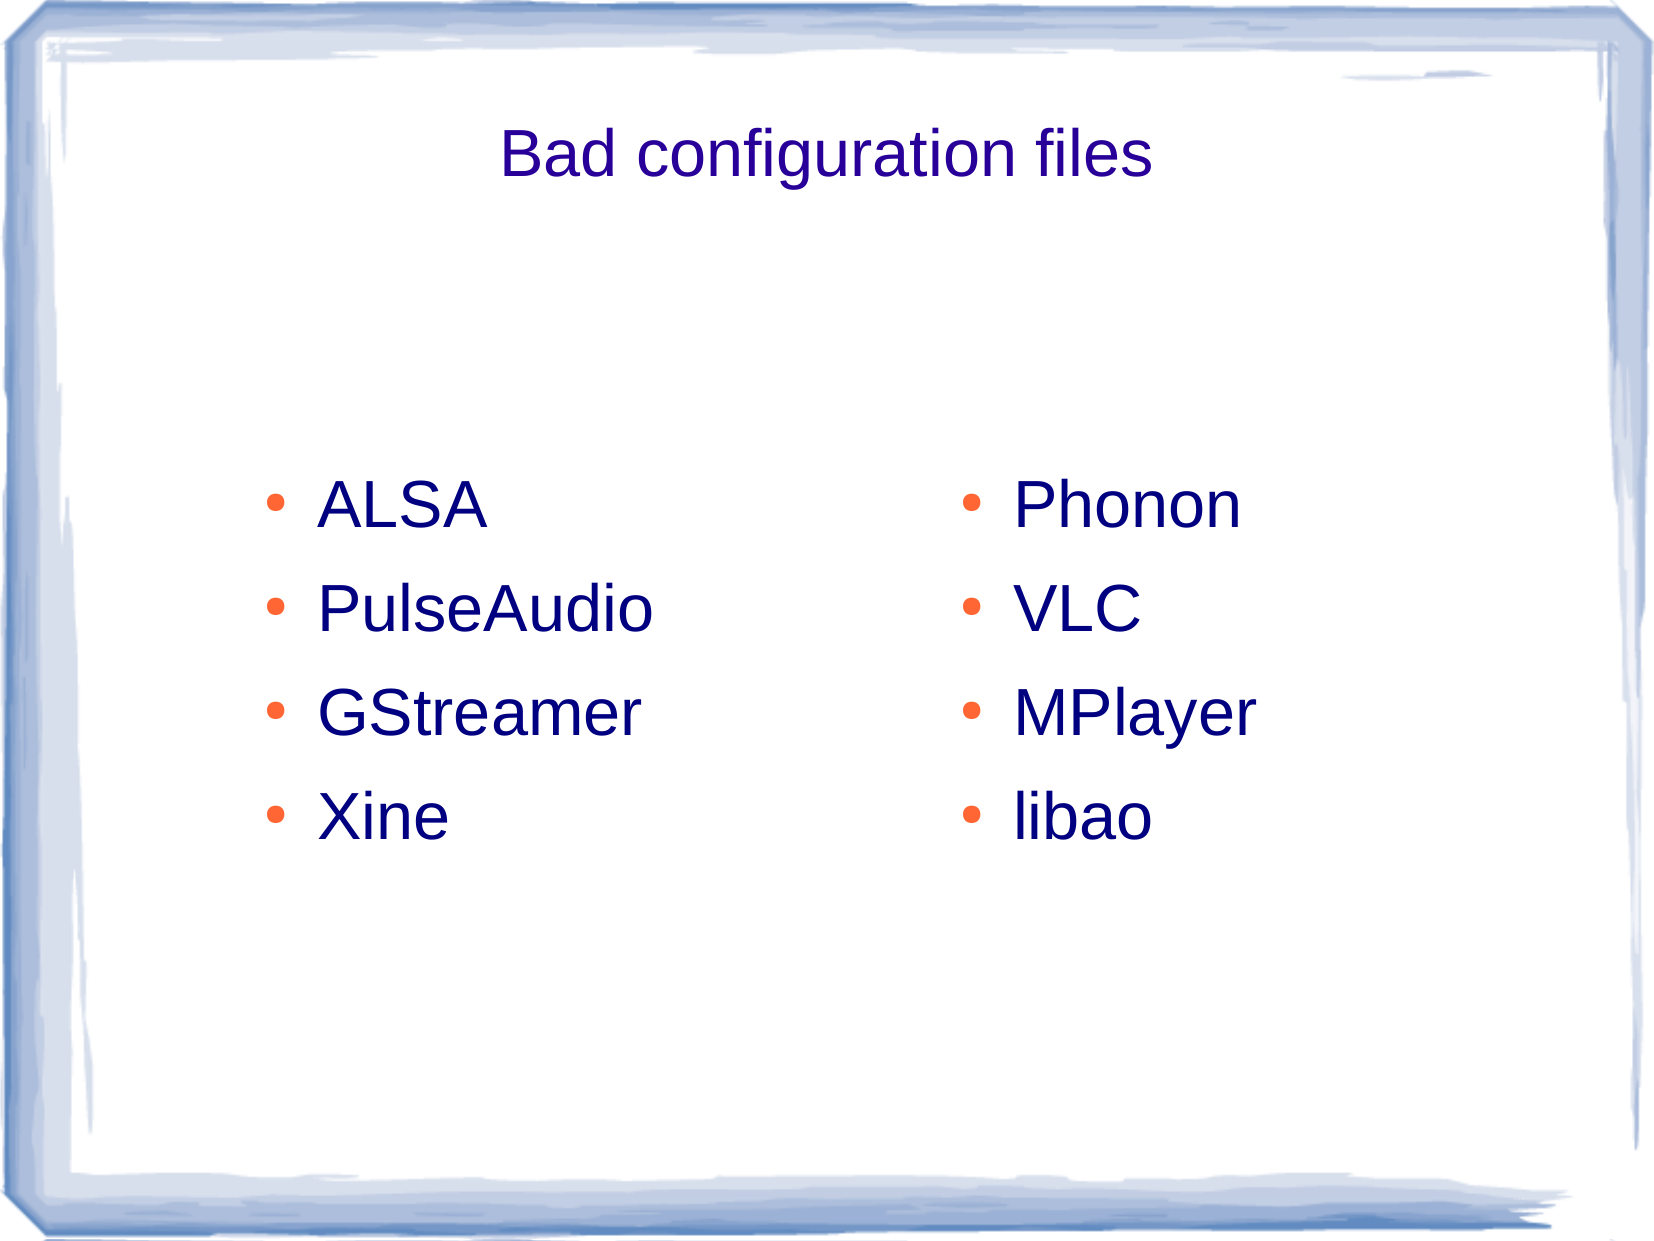

# Bad configuration files
ALSA
PulseAudio
GStreamer
Xine
Phonon
VLC
MPlayer
libao